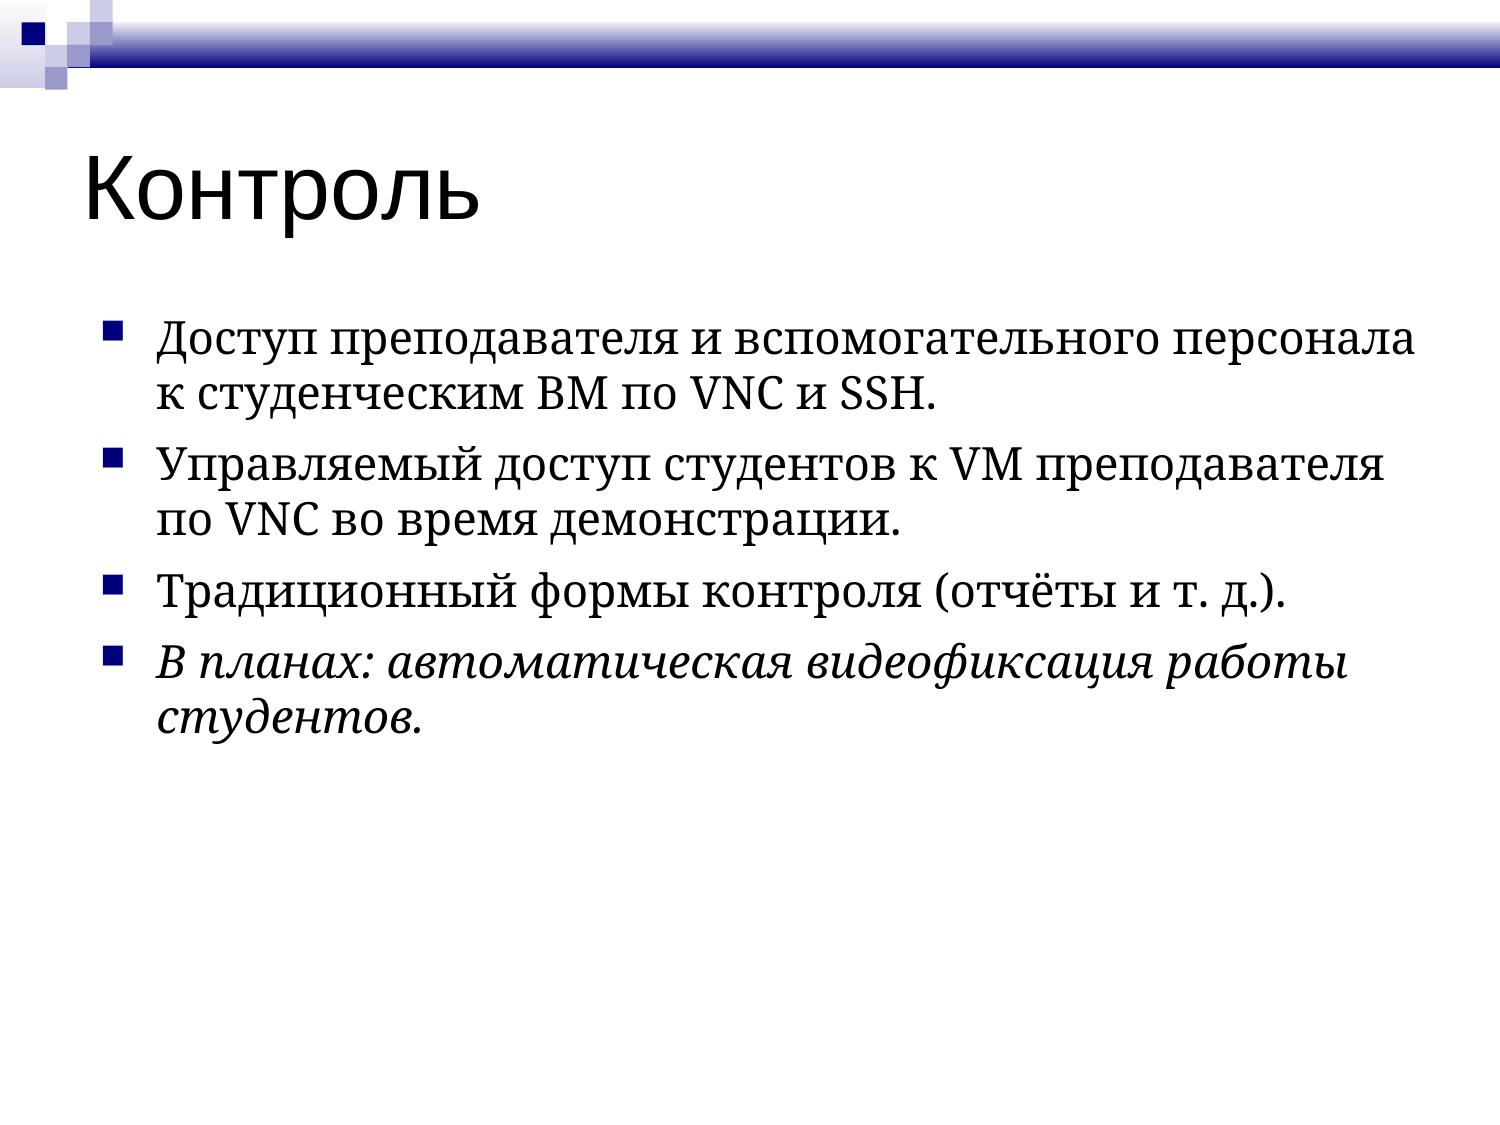

Контроль
# Доступ преподавателя и вспомогательного персонала к студенческим ВМ по VNC и SSH.
Управляемый доступ студентов к VM преподавателя по VNC во время демонстрации.
Традиционный формы контроля (отчёты и т. д.).
В планах: автоматическая видеофиксация работы студентов.